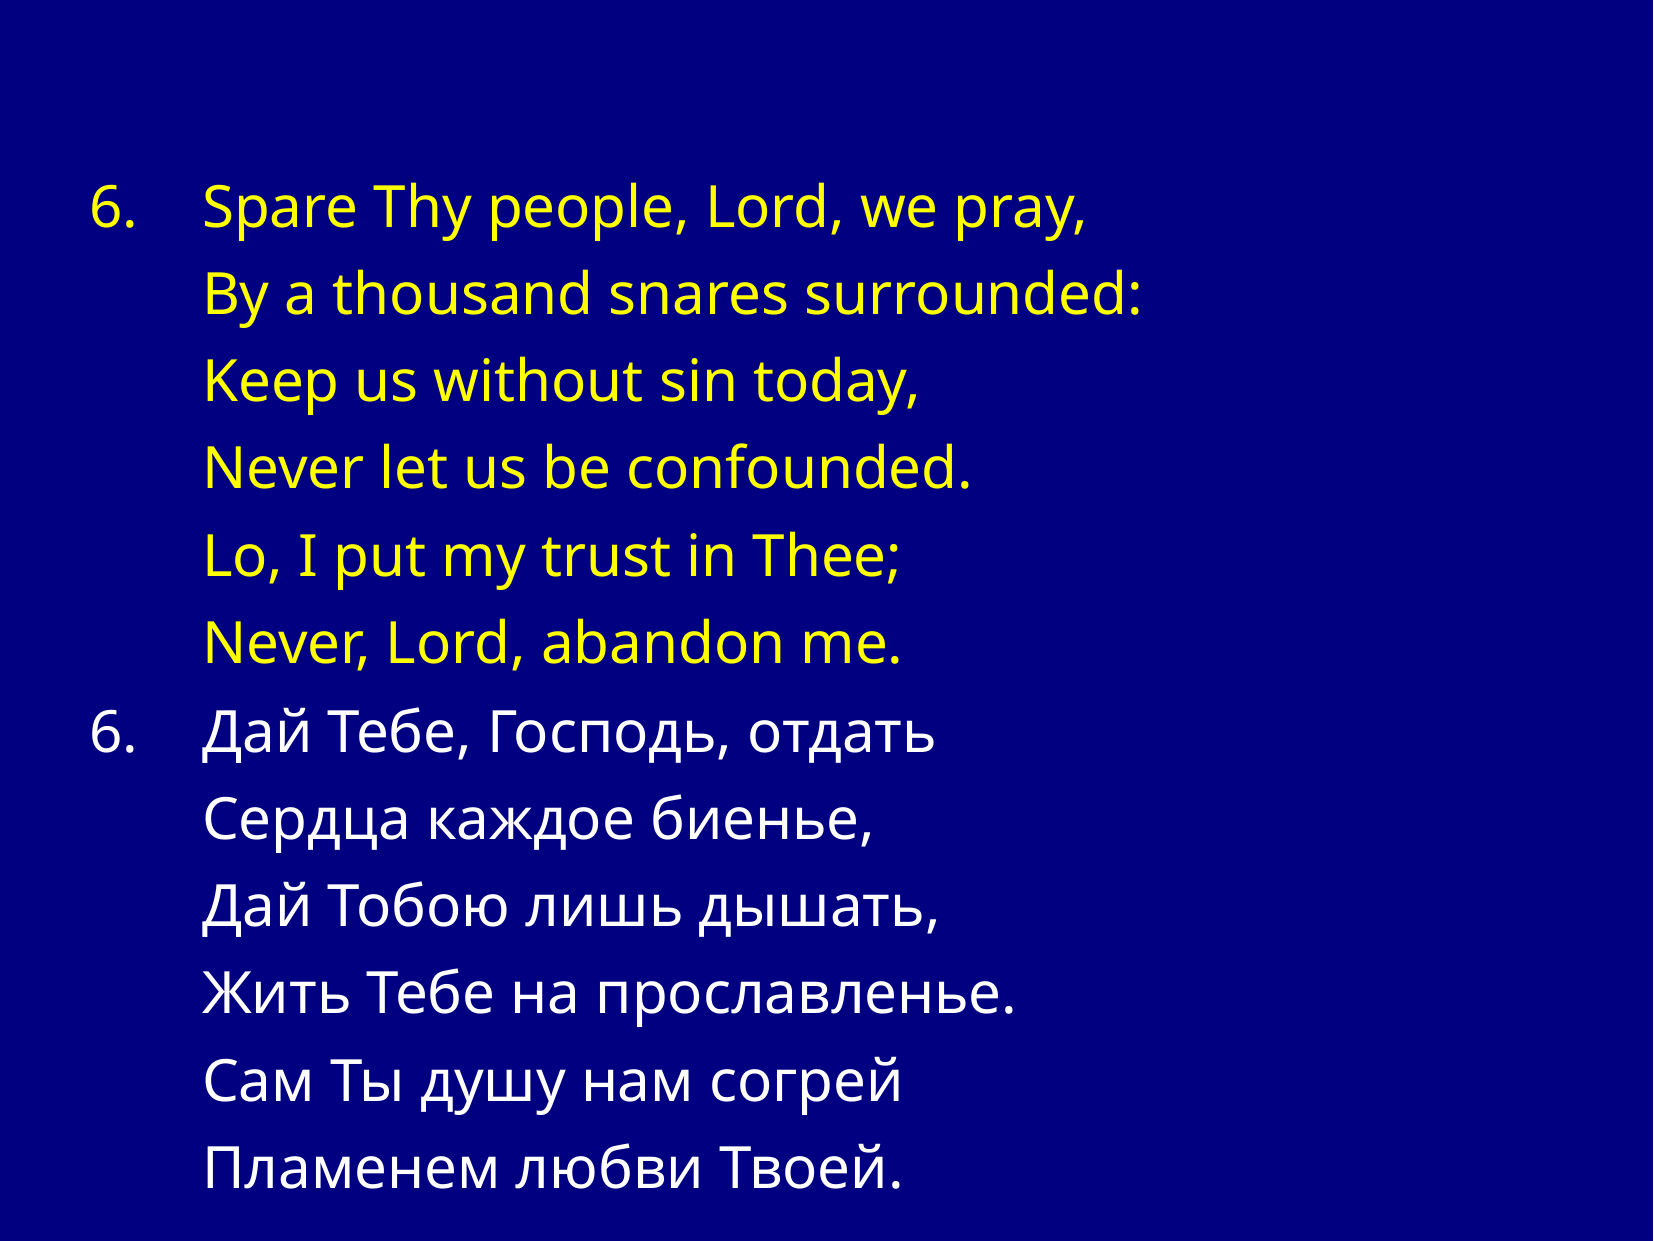

6.	Spare Thy people, Lord, we pray,
	By a thousand snares surrounded:
	Keep us without sin today,
	Never let us be confounded.
	Lo, I put my trust in Thee;
	Never, Lord, abandon me.
6.	Дай Тебе, Господь, отдать
	Сердца каждое биенье,
	Дай Тобою лишь дышать,
	Жить Тебе на прославленье.
	Сам Ты душу нам согрей
	Пламенем любви Твоей.